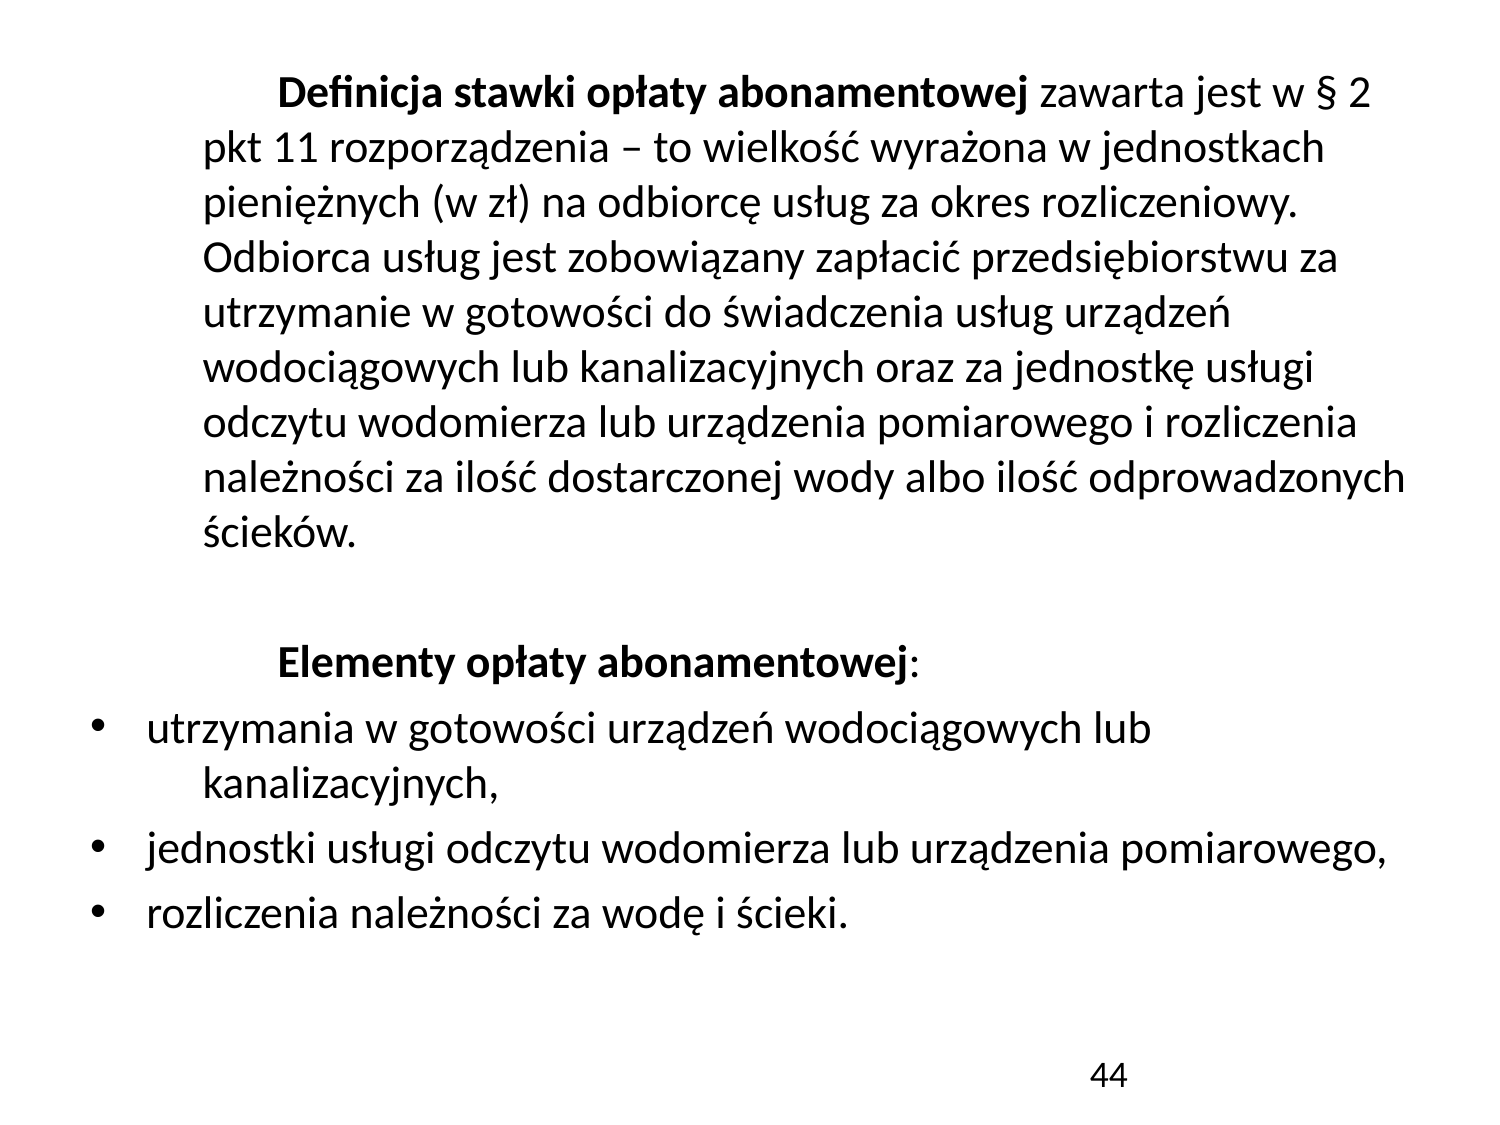

#
	Definicja stawki opłaty abonamentowej zawarta jest w § 2 pkt 11 rozporządzenia – to wielkość wyrażona w jednostkach pieniężnych (w zł) na odbiorcę usług za okres rozliczeniowy. Odbiorca usług jest zobowiązany zapłacić przedsiębiorstwu za utrzymanie w gotowości do świadczenia usług urządzeń wodociągowych lub kanalizacyjnych oraz za jednostkę usługi odczytu wodomierza lub urządzenia pomiarowego i rozliczenia należności za ilość dostarczonej wody albo ilość odprowadzonych ścieków.
	Elementy opłaty abonamentowej:
utrzymania w gotowości urządzeń wodociągowych lub kanalizacyjnych,
jednostki usługi odczytu wodomierza lub urządzenia pomiarowego,
rozliczenia należności za wodę i ścieki.